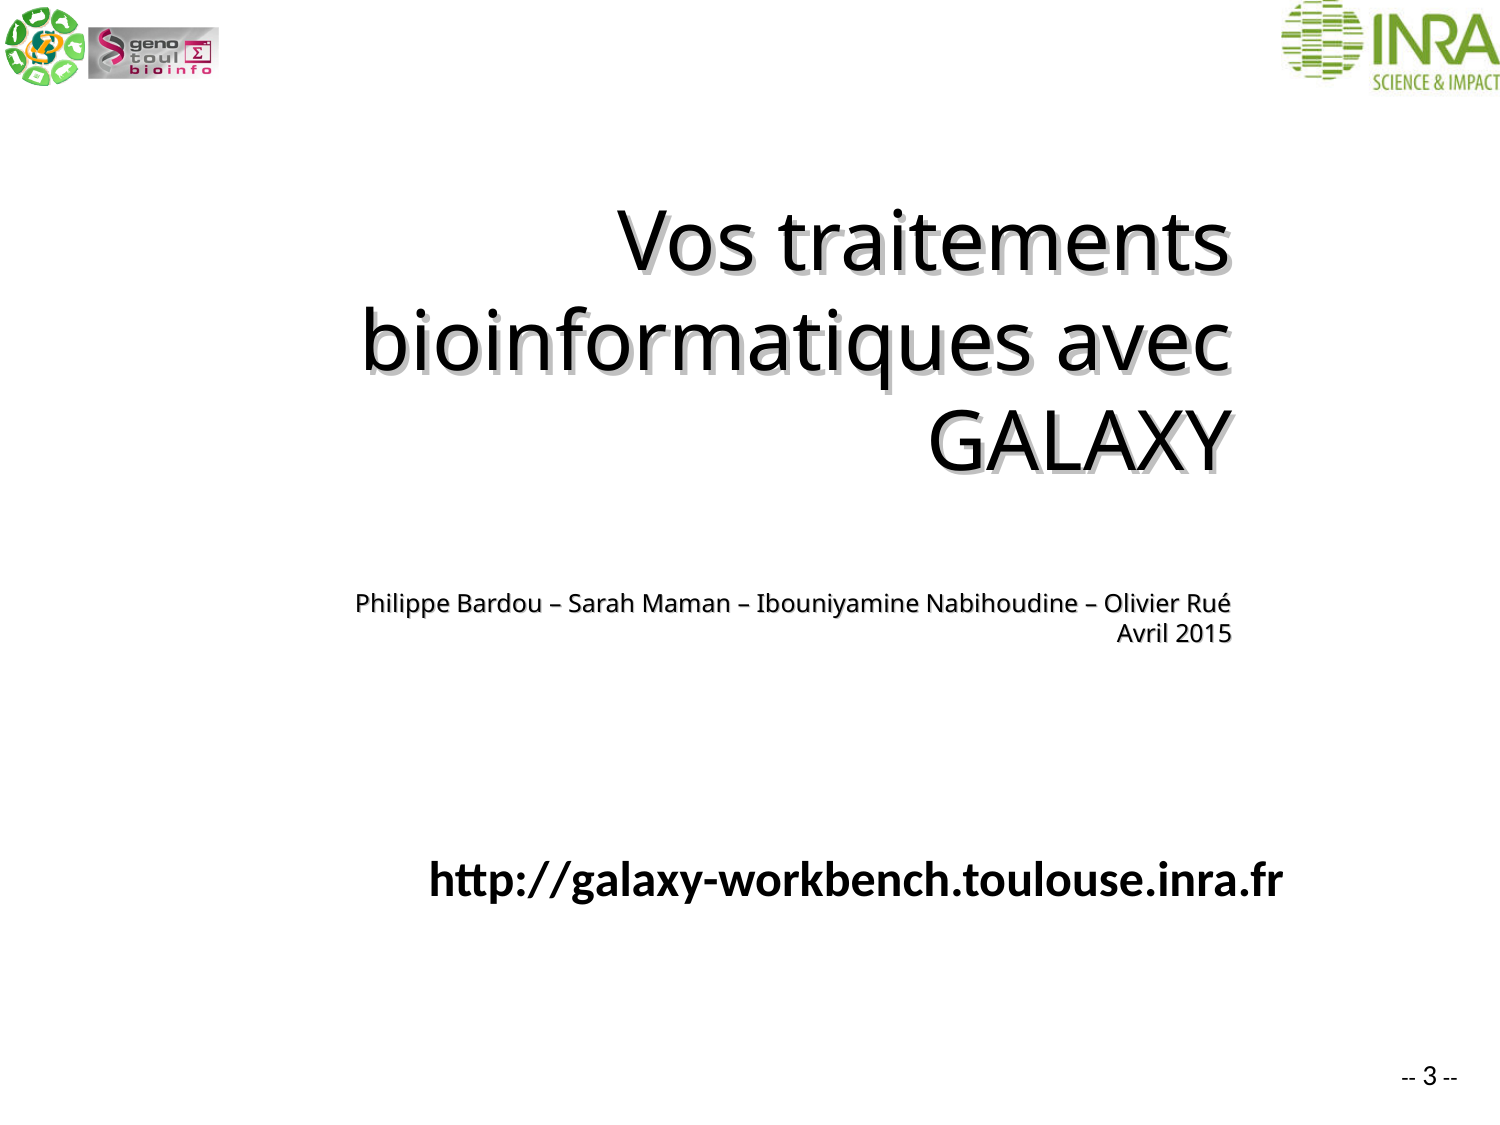

# Vos traitements bioinformatiques avec GALAXY Philippe Bardou – Sarah Maman – Ibouniyamine Nabihoudine – Olivier Rué Avril 2015
http://galaxy-workbench.toulouse.inra.fr